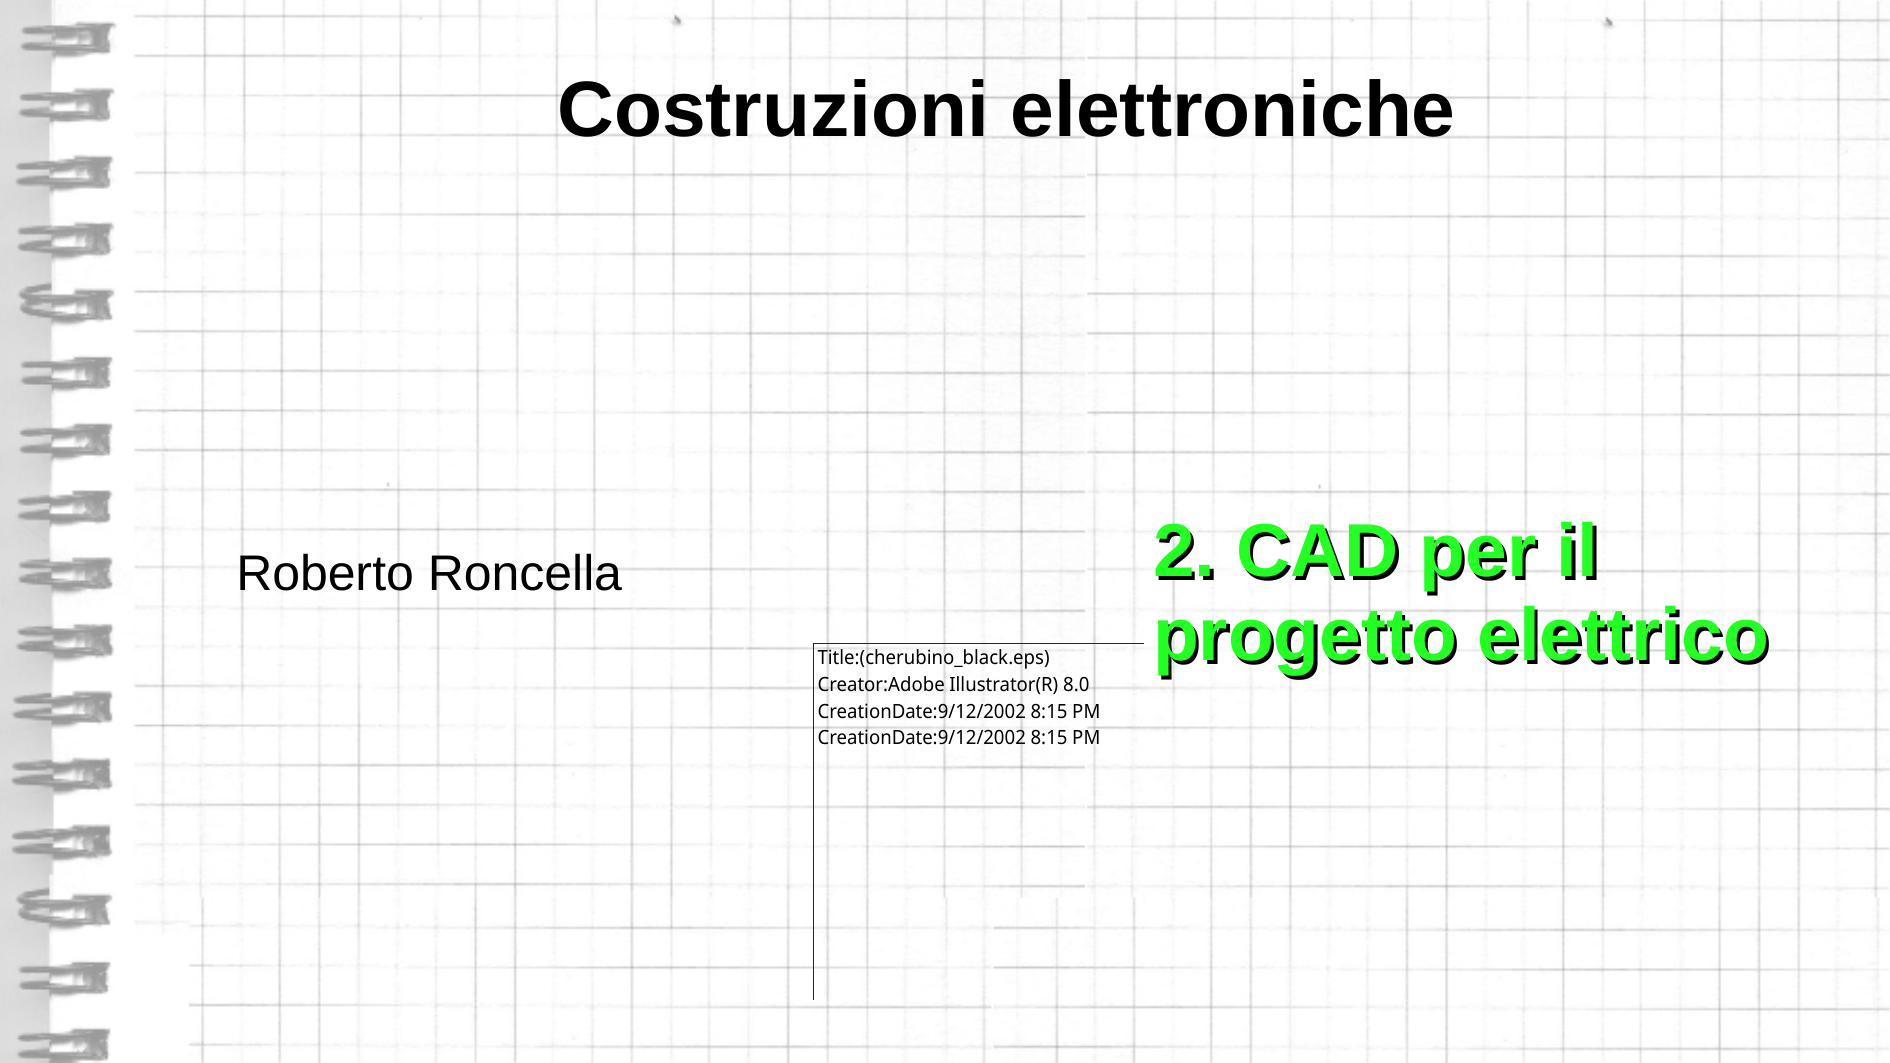

# Costruzioni elettroniche
Roberto Roncella
2. CAD per il progetto elettrico